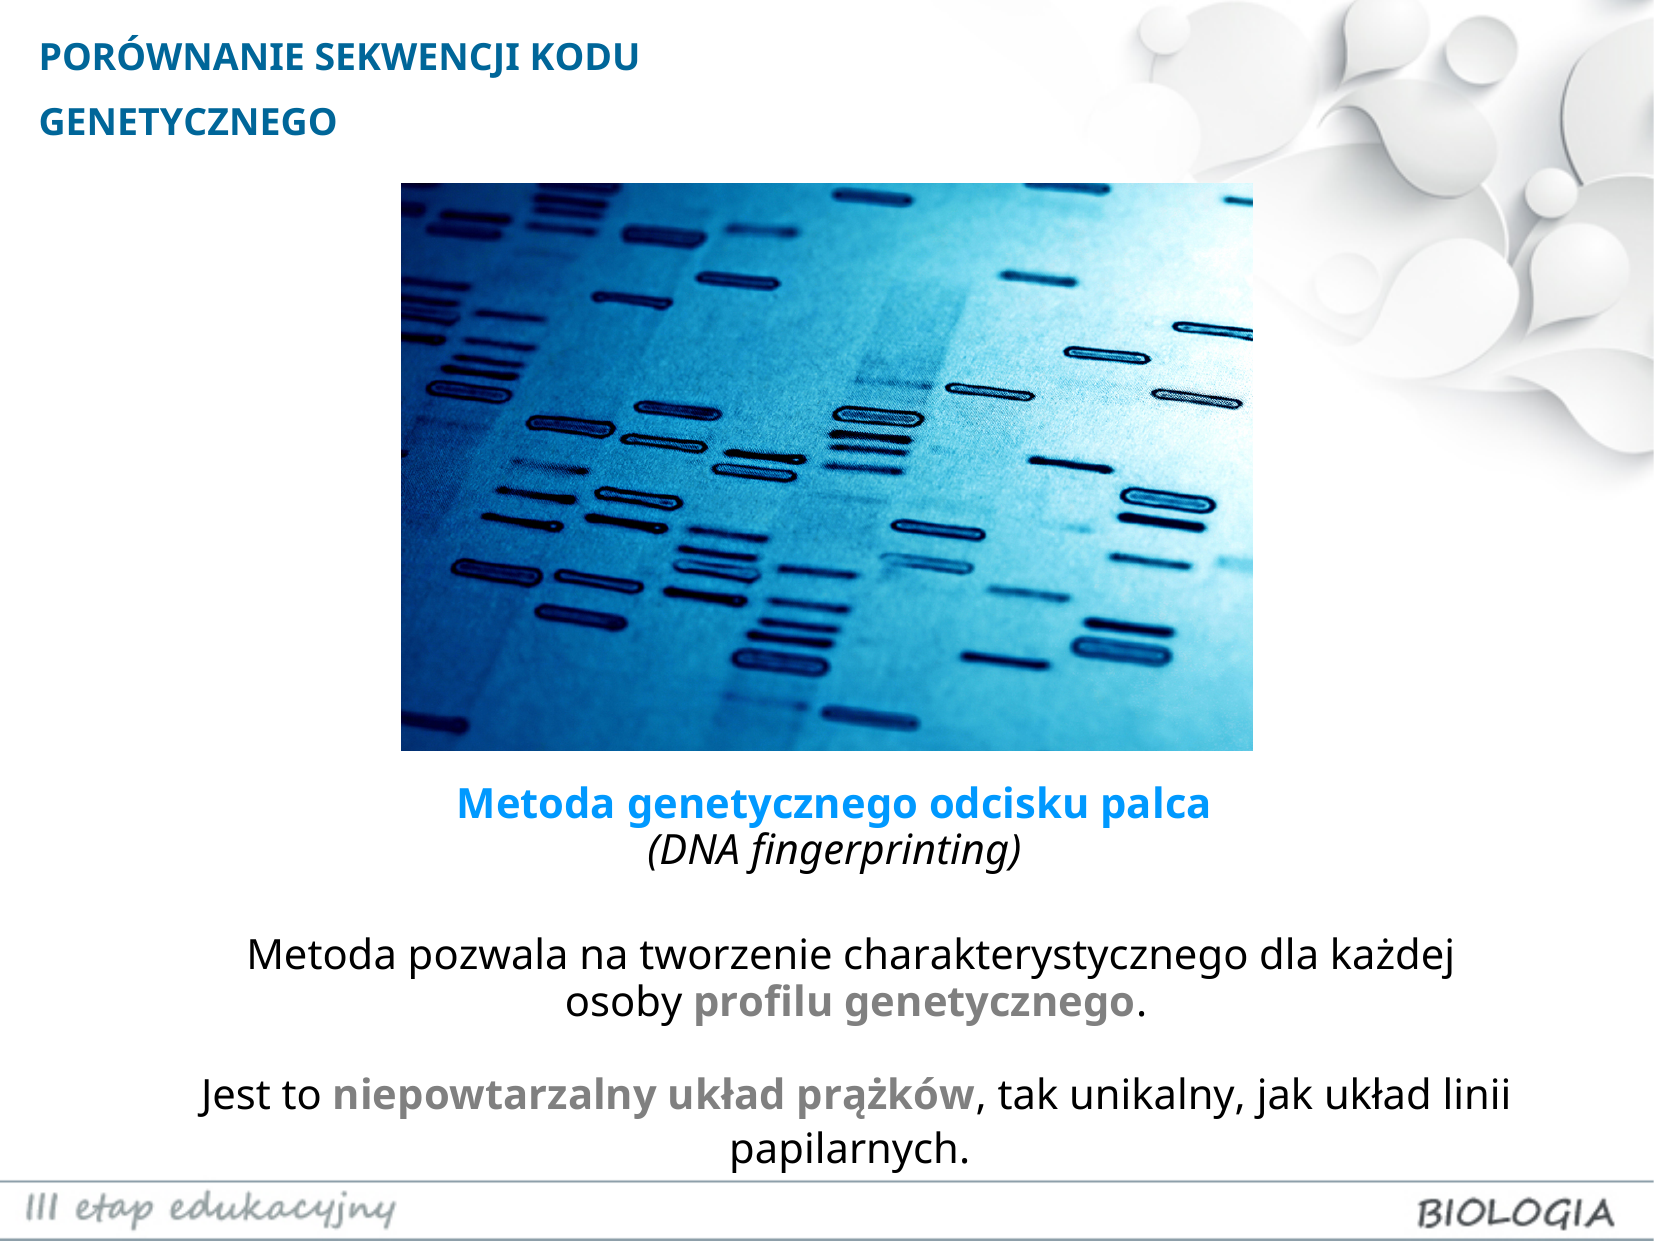

PORÓWNANIE SEKWENCJI KODU
GENETYCZNEGO
Metoda genetycznego odcisku palca (DNA fingerprinting)
# Metoda pozwala na tworzenie charakterystycznego dla każdej osoby profilu genetycznego. Jest to niepowtarzalny układ prążków, tak unikalny, jak układ linii papilarnych.